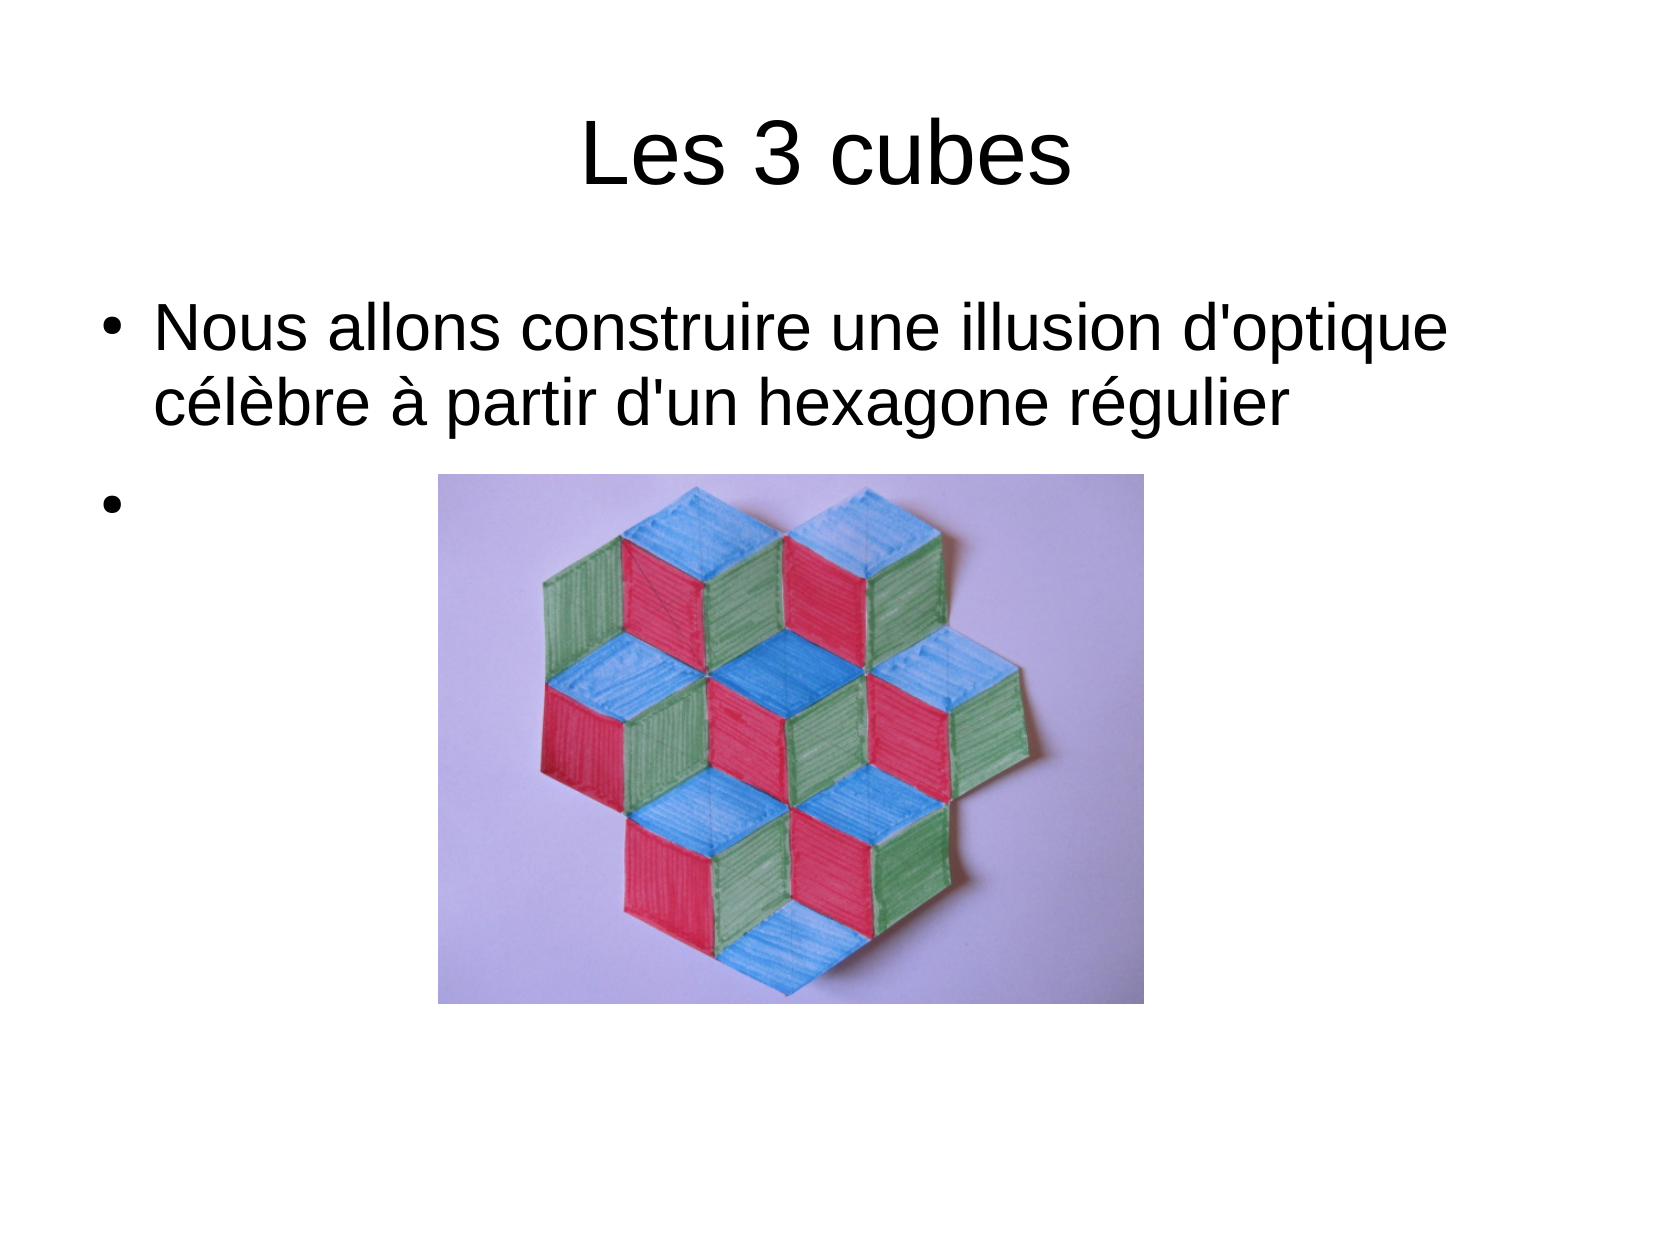

# Les 3 cubes
Nous allons construire une illusion d'optique célèbre à partir d'un hexagone régulier